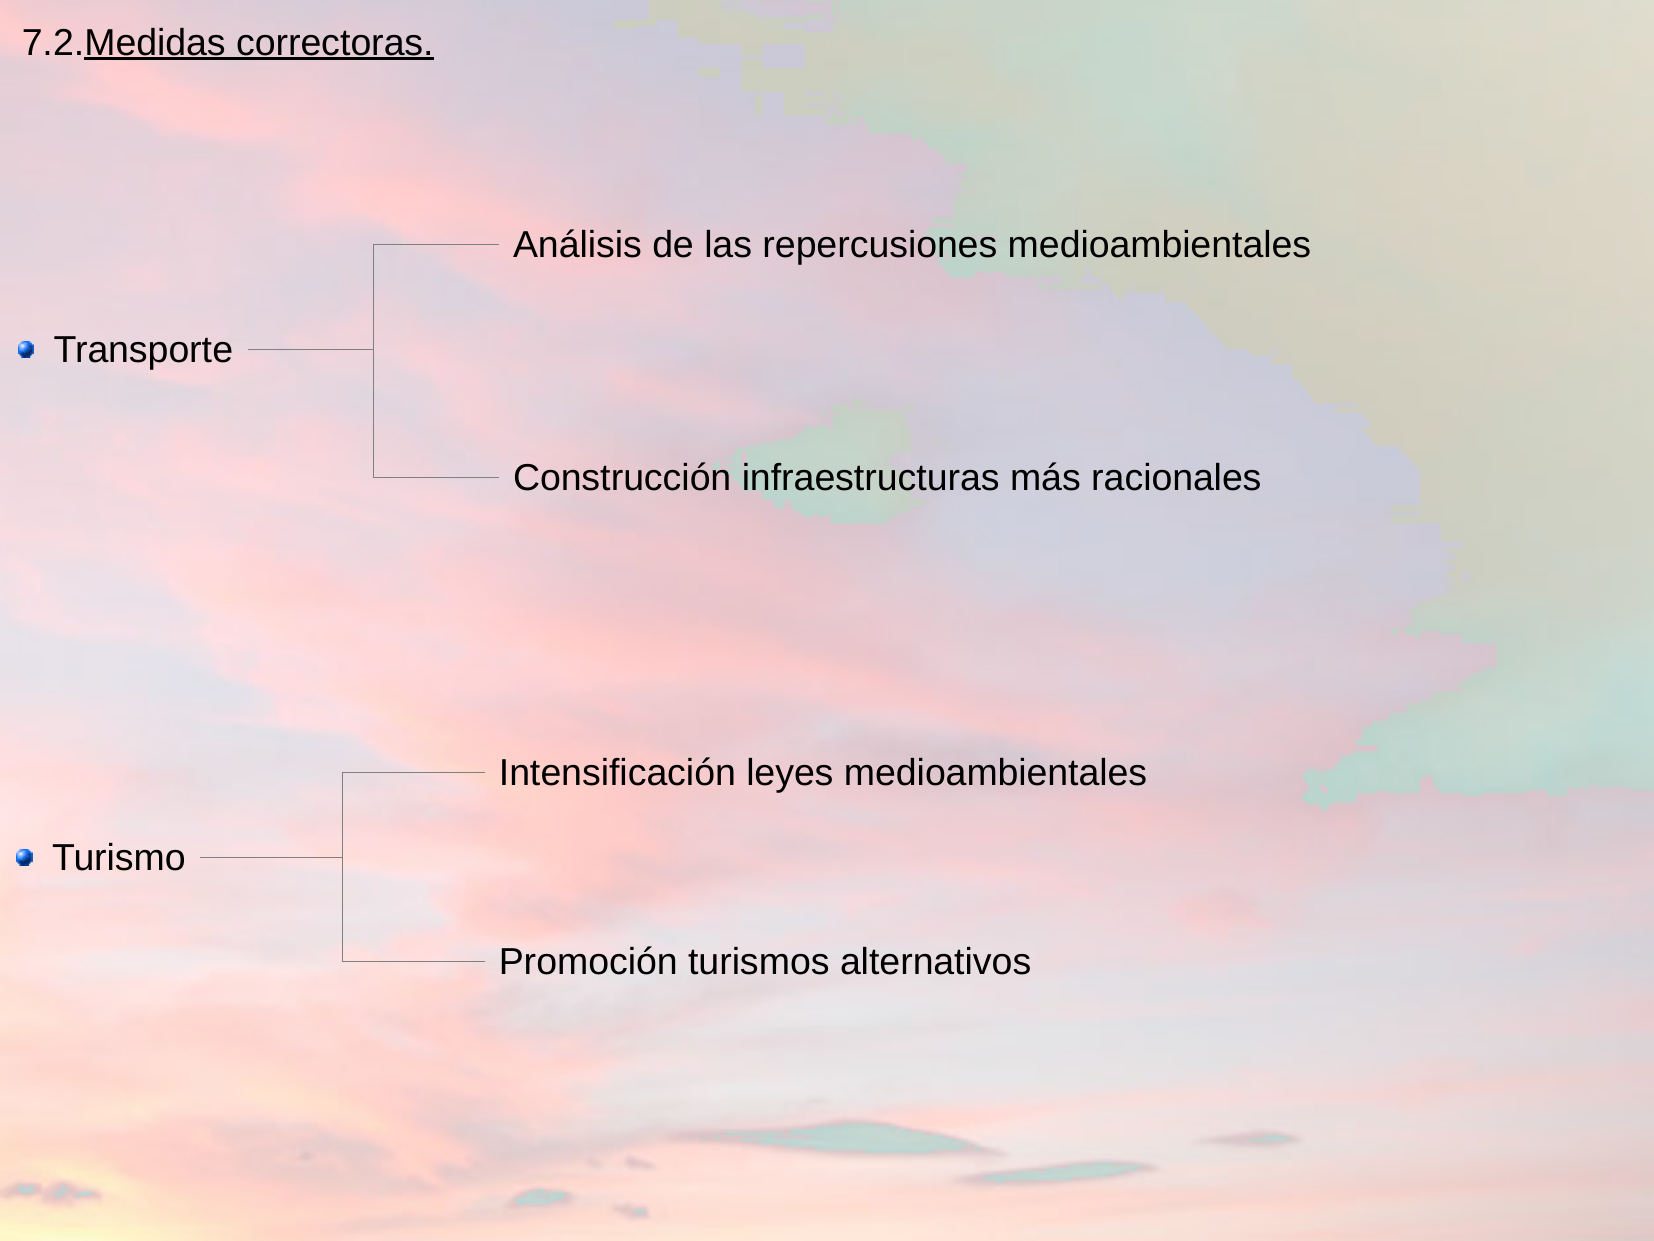

7.2.Medidas correctoras.
Análisis de las repercusiones medioambientales
Transporte
Construcción infraestructuras más racionales
Intensificación leyes medioambientales
Turismo
Promoción turismos alternativos